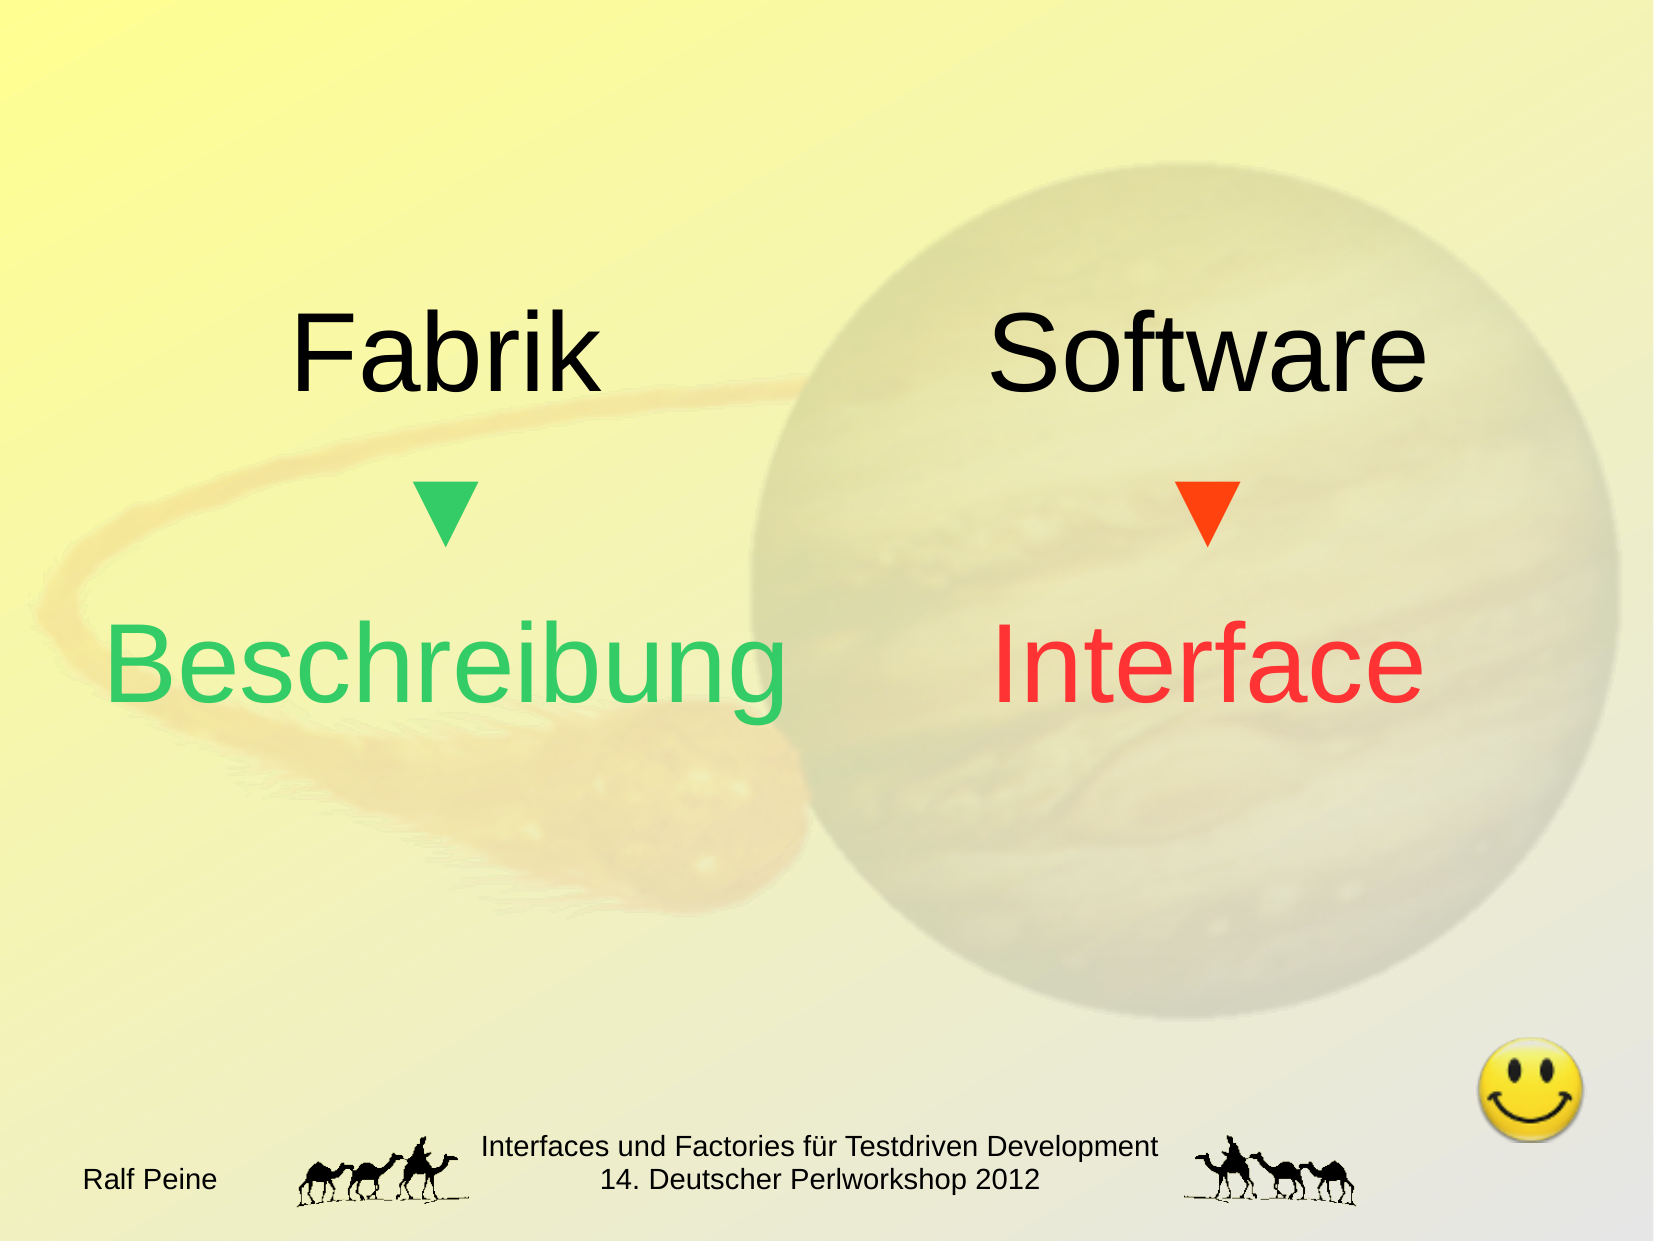

#
Fabrik
▼
Beschreibung
Software
▼
Interface